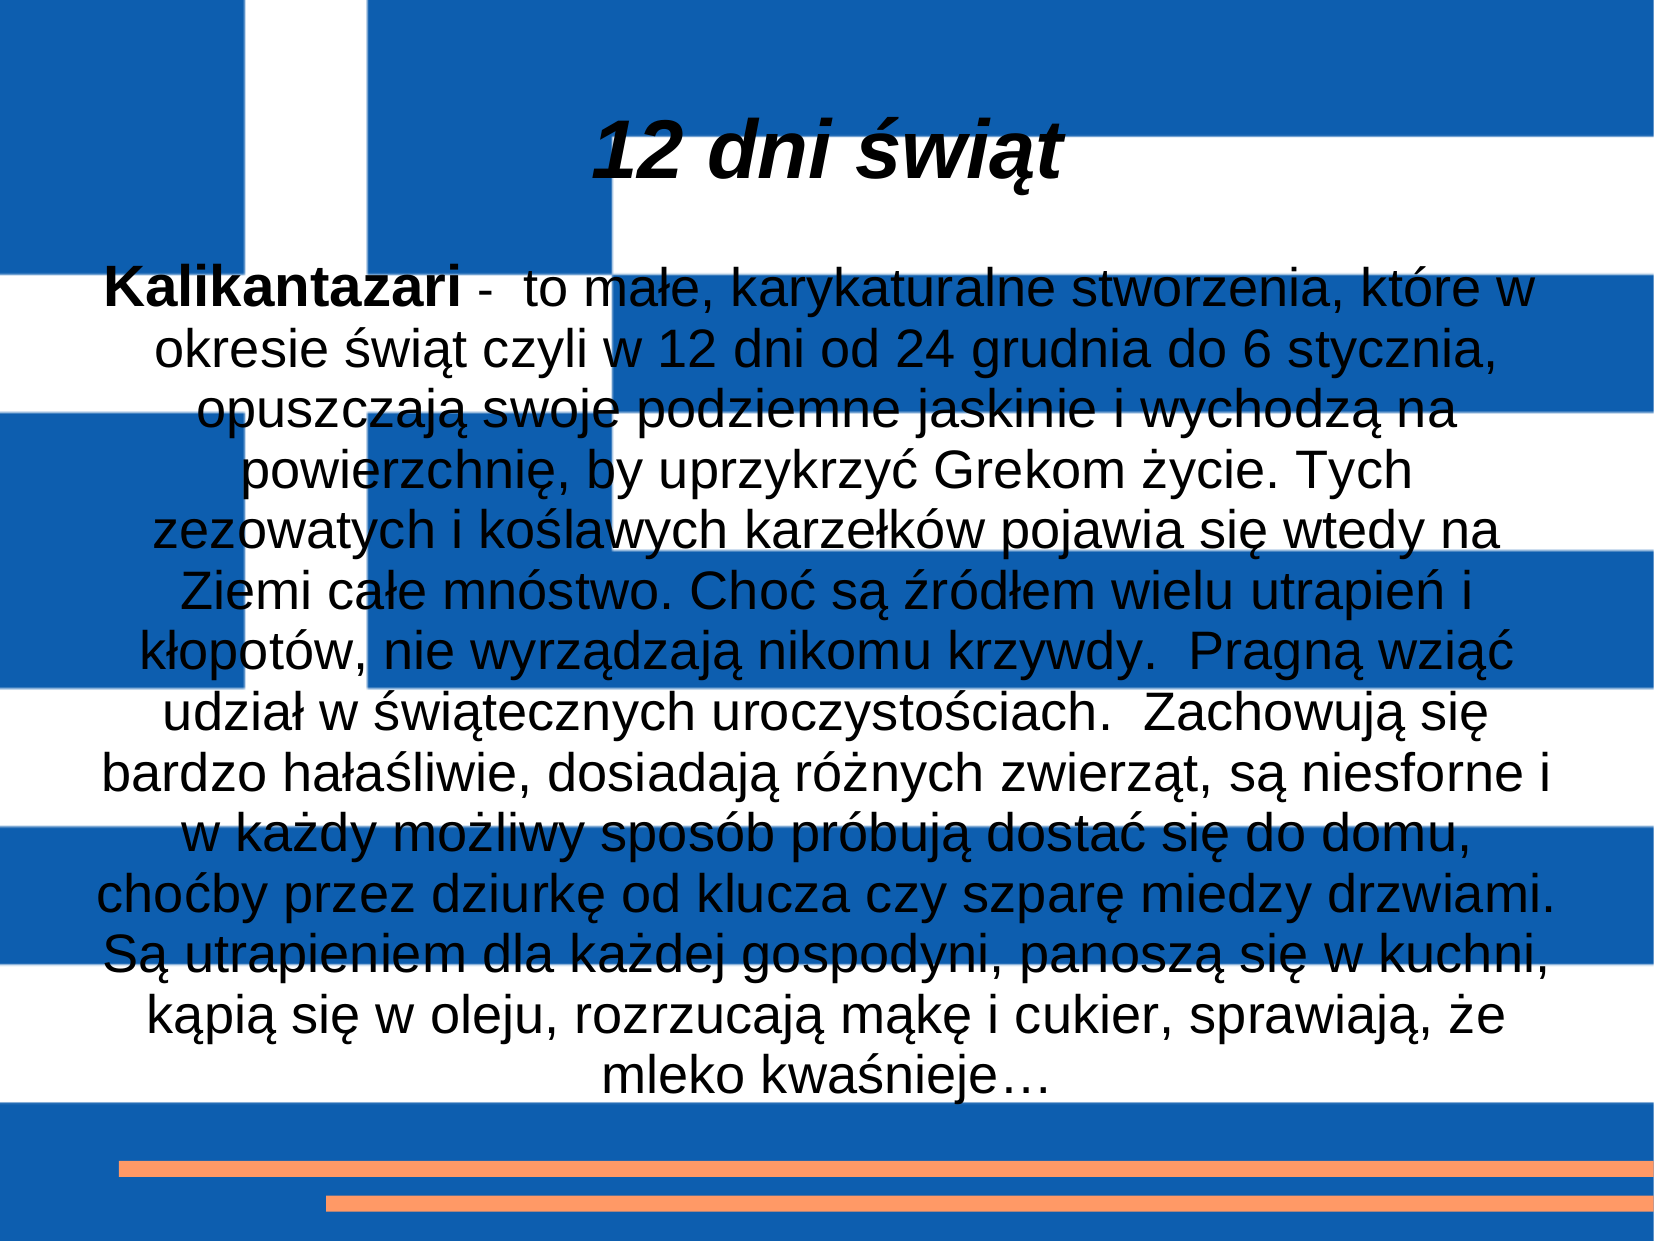

# 12 dni świąt
Kalikantazari - to małe, karykaturalne stworzenia, które w okresie świąt czyli w 12 dni od 24 grudnia do 6 stycznia, opuszczają swoje podziemne jaskinie i wychodzą na powierzchnię, by uprzykrzyć Grekom życie. Tych zezowatych i koślawych karzełków pojawia się wtedy na Ziemi całe mnóstwo. Choć są źródłem wielu utrapień i kłopotów, nie wyrządzają nikomu krzywdy. Pragną wziąć udział w świątecznych uroczystościach. Zachowują się bardzo hałaśliwie, dosiadają różnych zwierząt, są niesforne i w każdy możliwy sposób próbują dostać się do domu, choćby przez dziurkę od klucza czy szparę miedzy drzwiami. Są utrapieniem dla każdej gospodyni, panoszą się w kuchni, kąpią się w oleju, rozrzucają mąkę i cukier, sprawiają, że mleko kwaśnieje…